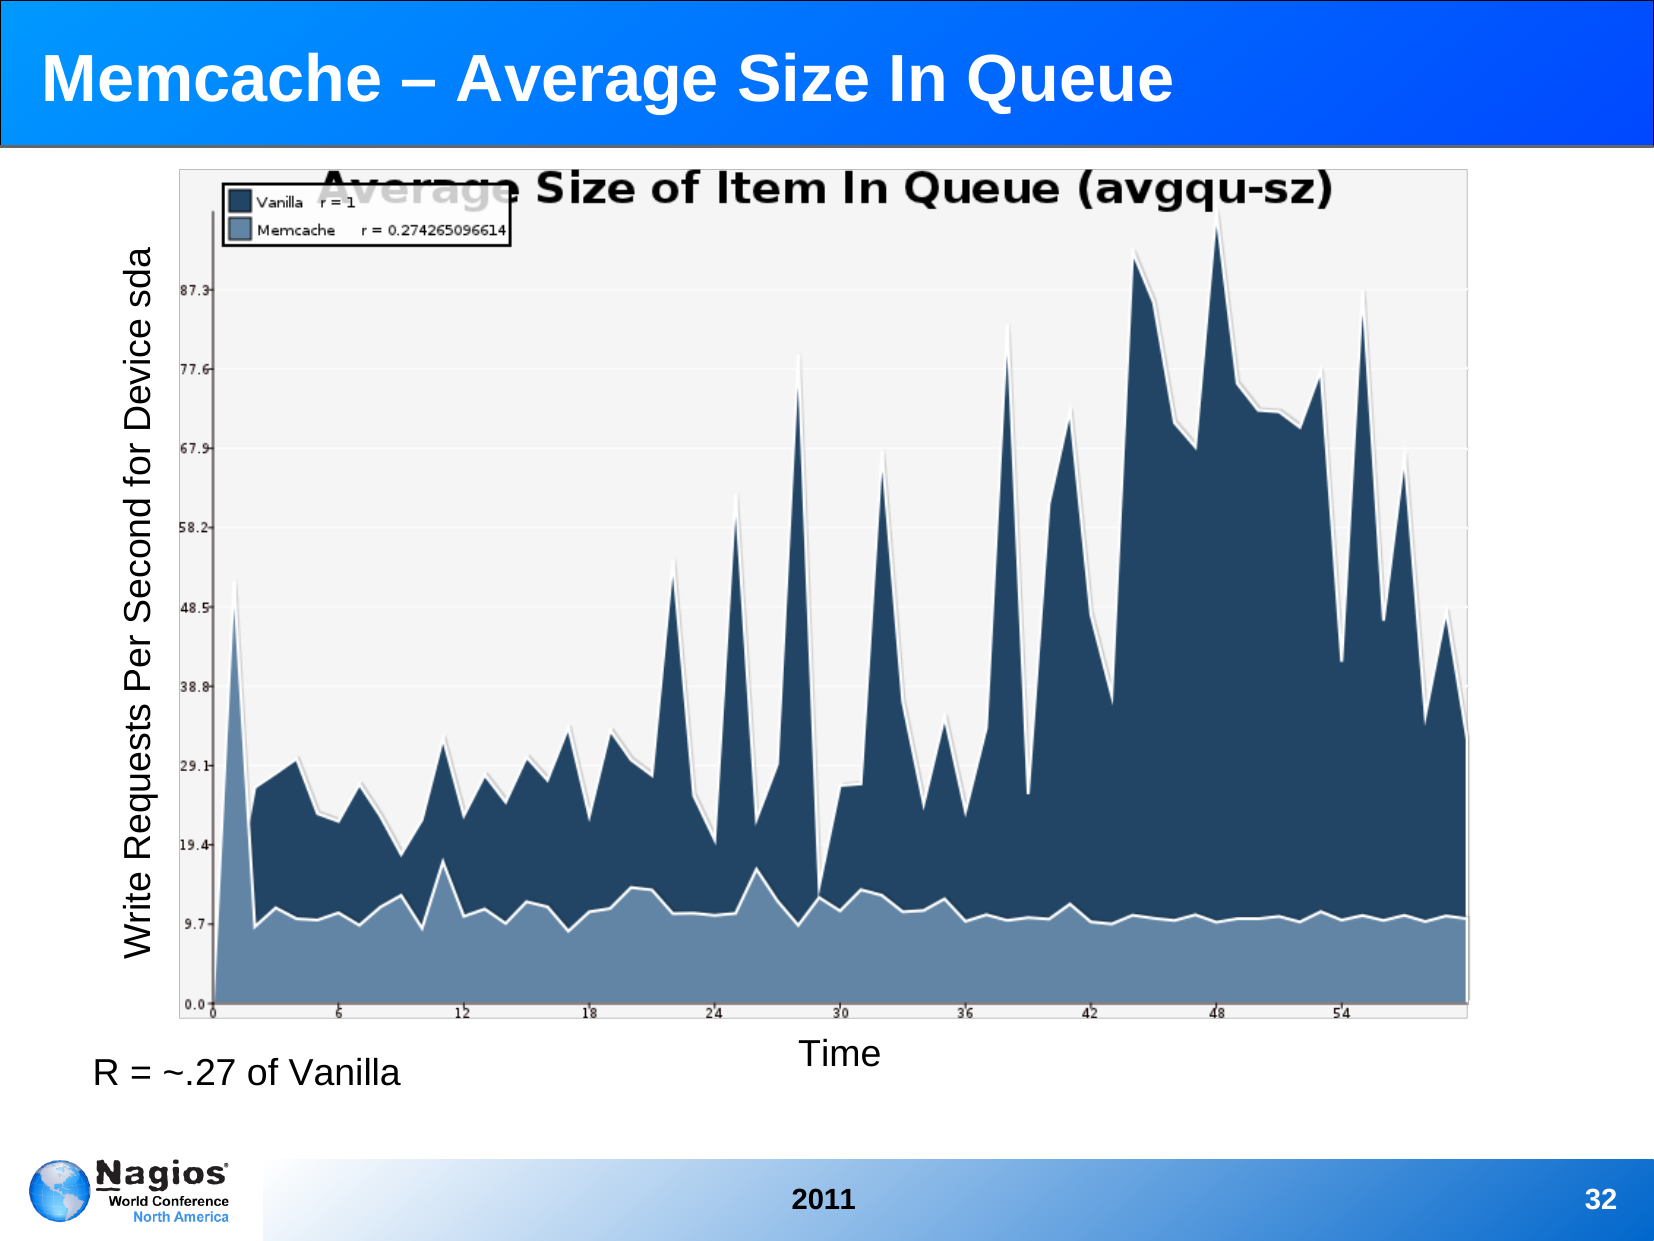

# Memcache – Average Size In Queue
Write Requests Per Second for Device sda
Time
R = ~.27 of Vanilla
2011
32